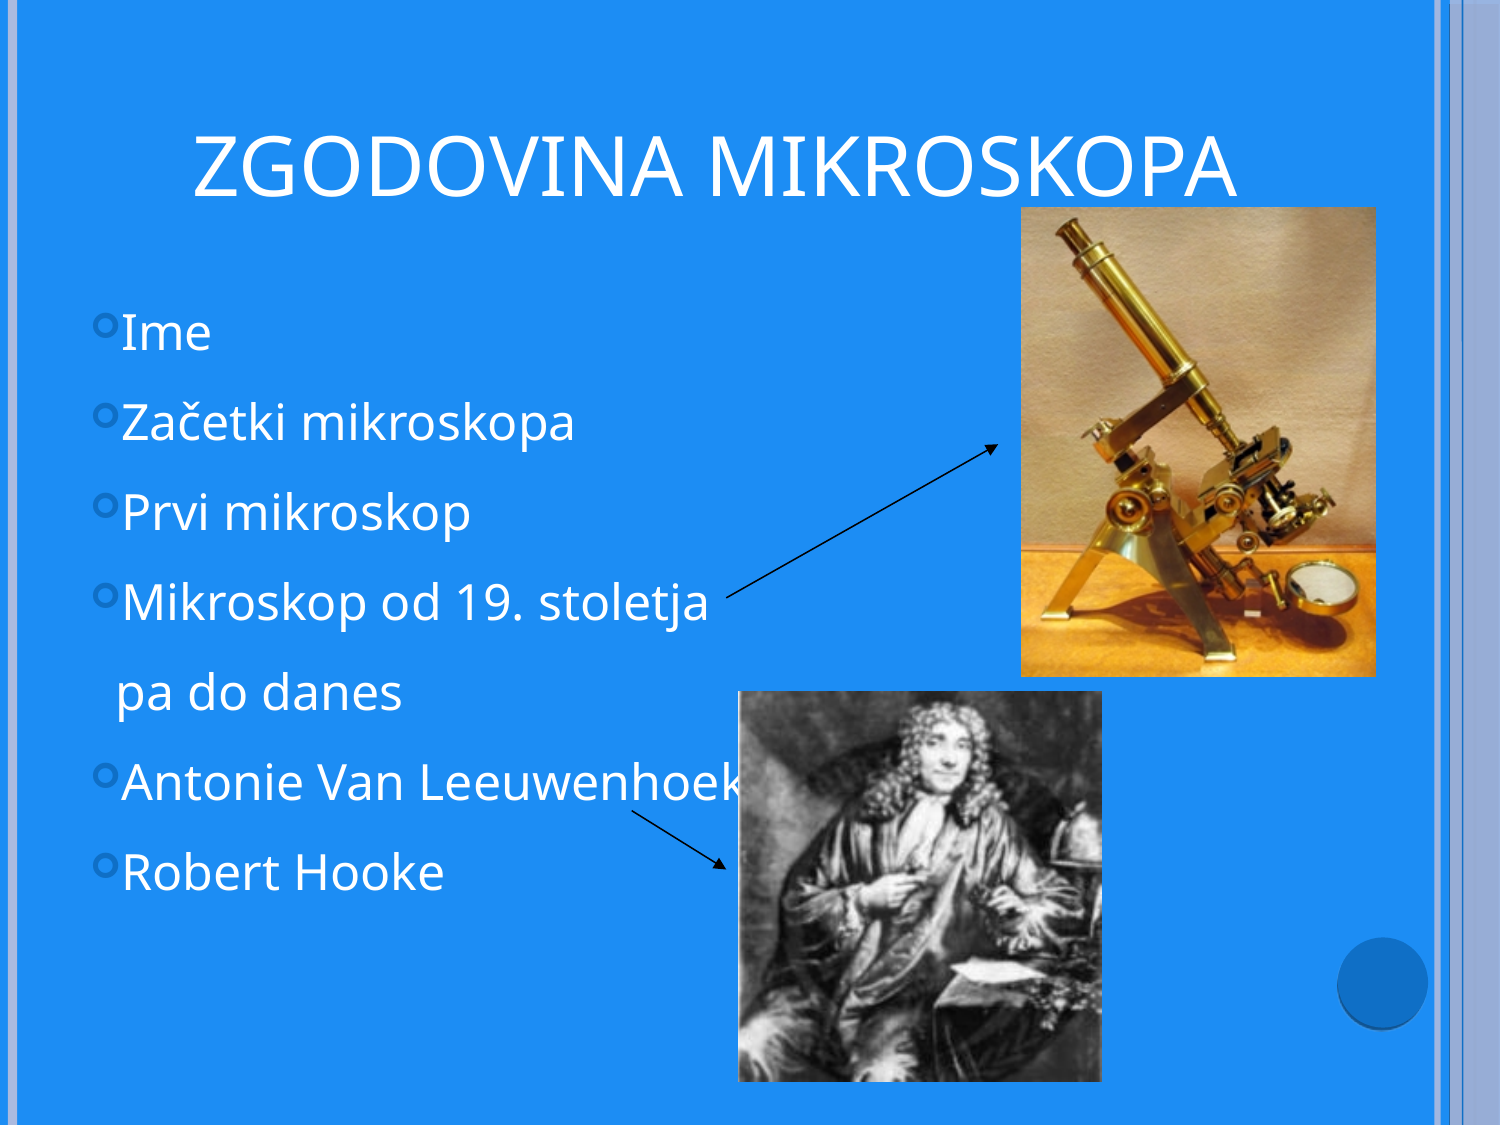

# ZGODOVINA MIKROSKOPA
Ime
Začetki mikroskopa
Prvi mikroskop
Mikroskop od 19. stoletja
 pa do danes
Antonie Van Leeuwenhoek
Robert Hooke